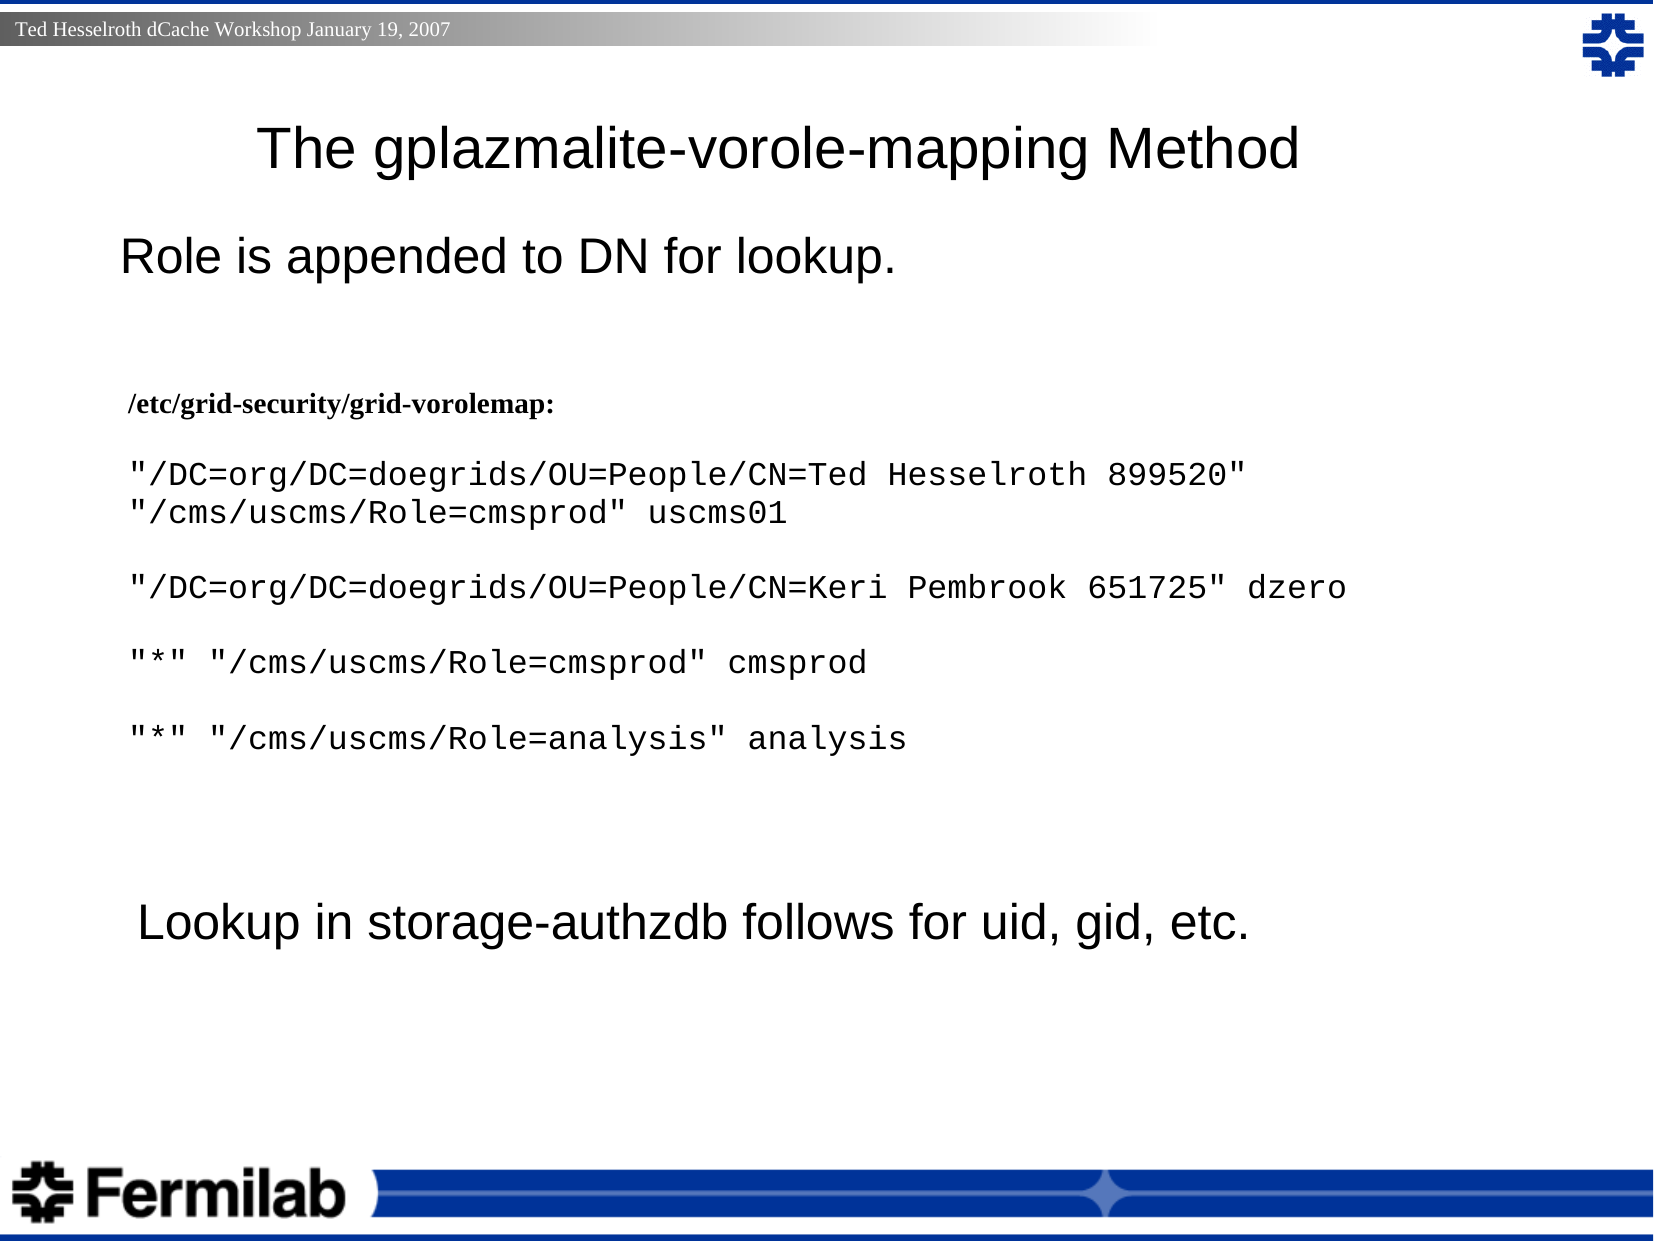

# The gplazmalite-vorole-mapping Method
Role is appended to DN for lookup.
/etc/grid-security/grid-vorolemap:
"/DC=org/DC=doegrids/OU=People/CN=Ted Hesselroth 899520" "/cms/uscms/Role=cmsprod" uscms01
"/DC=org/DC=doegrids/OU=People/CN=Keri Pembrook 651725" dzero
"*" "/cms/uscms/Role=cmsprod" cmsprod
"*" "/cms/uscms/Role=analysis" analysis
Lookup in storage-authzdb follows for uid, gid, etc.